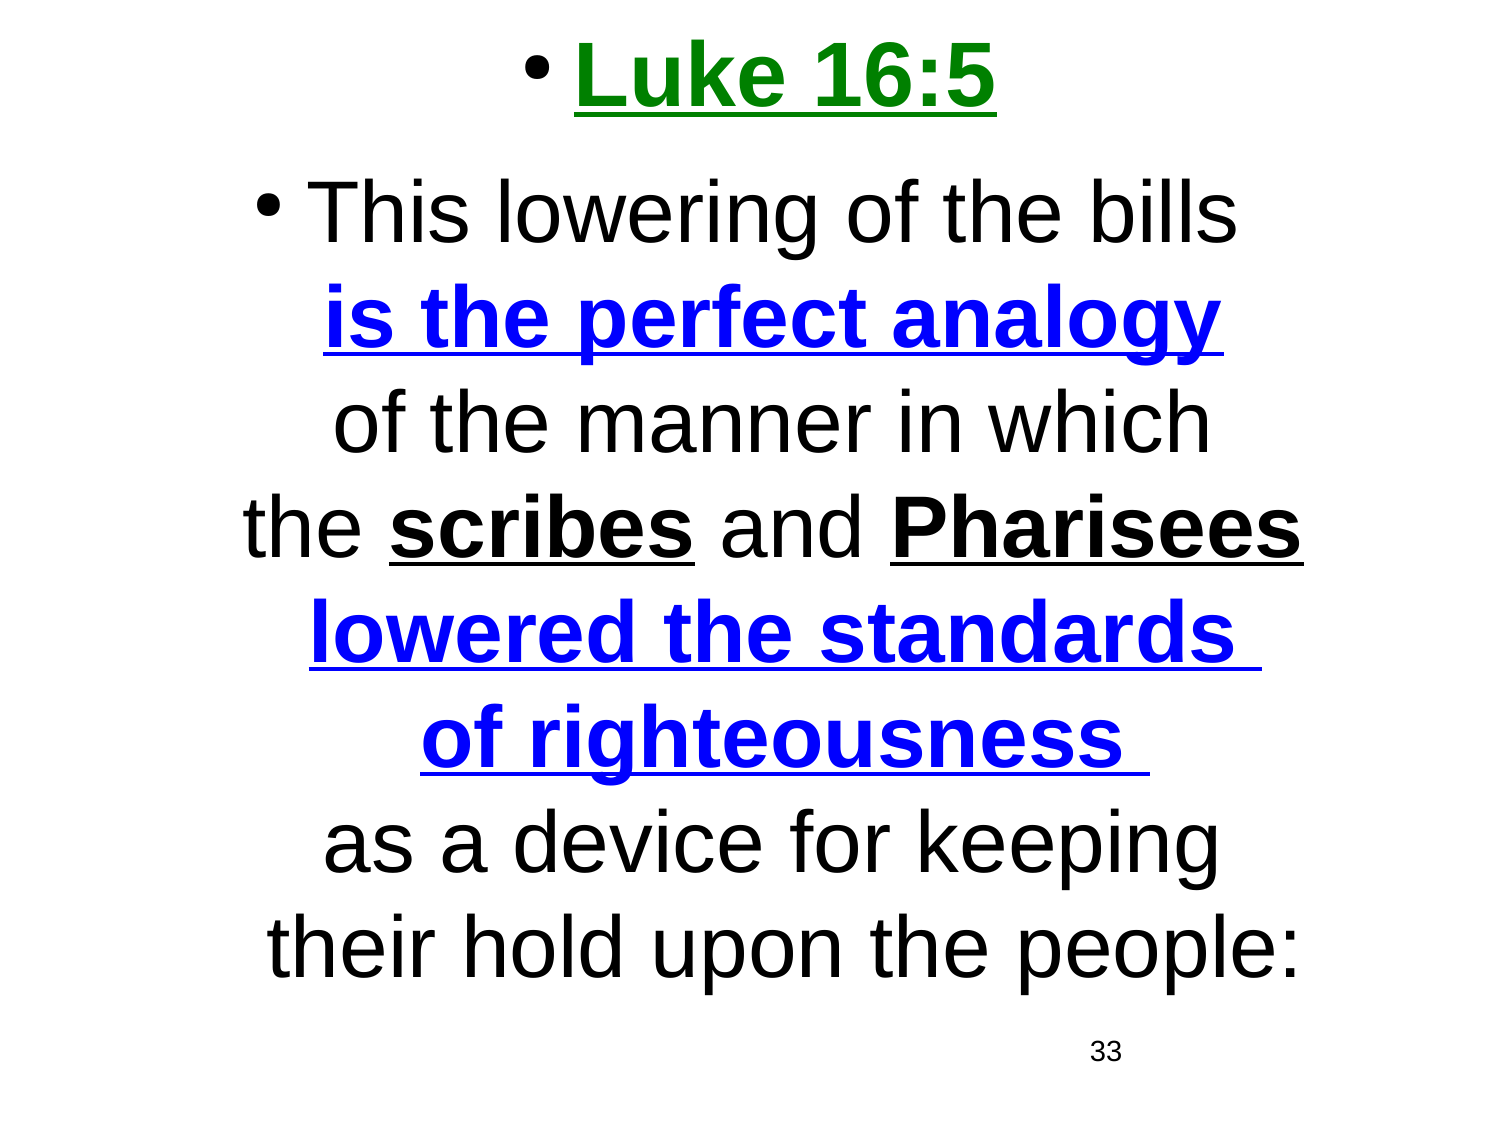

# Luke 16:5
This lowering of the bills
is the perfect analogy
of the manner in which
the scribes and Pharisees
lowered the standards
of righteousness
as a device for keeping
their hold upon the people:
33